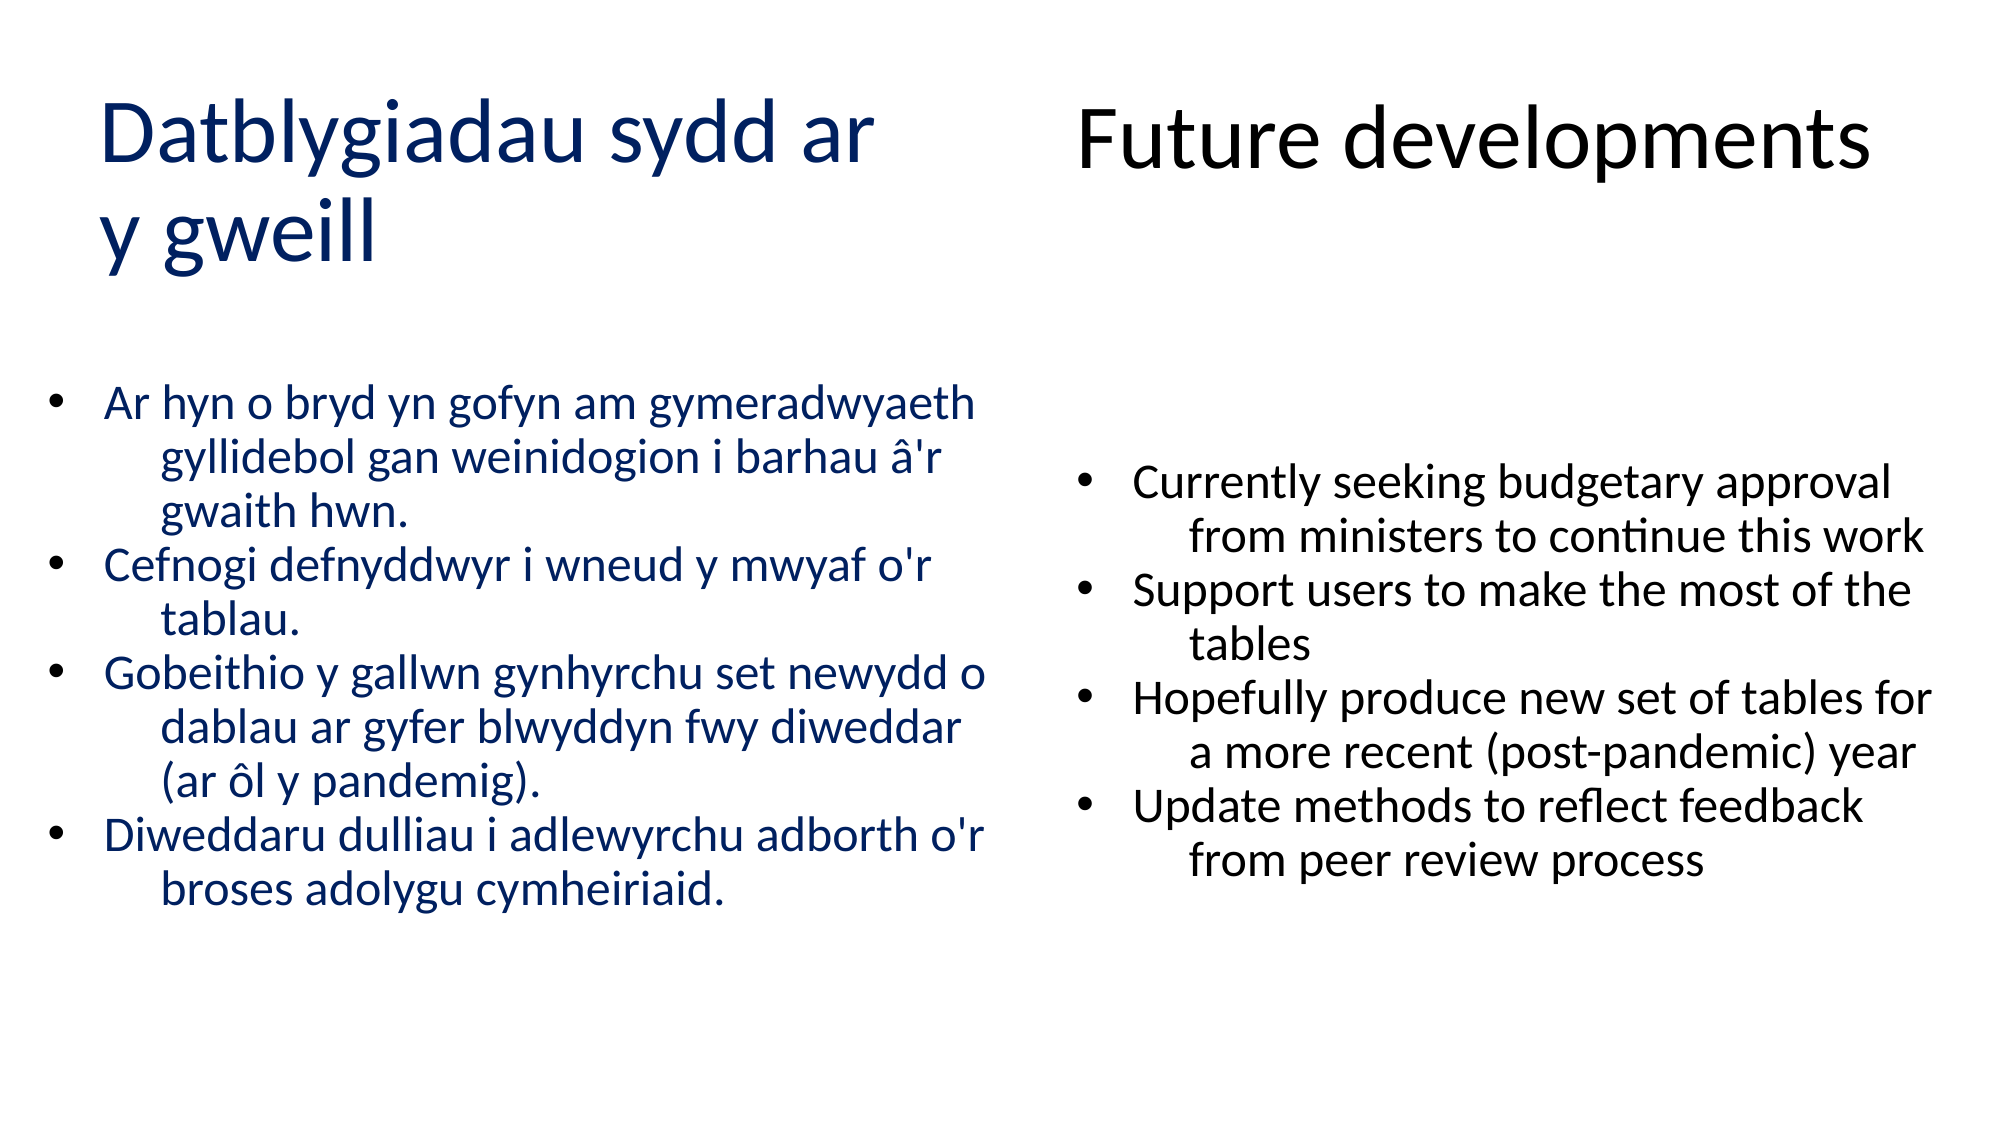

Future developments
Datblygiadau sydd ar y gweill
Ar hyn o bryd yn gofyn am gymeradwyaeth gyllidebol gan weinidogion i barhau â'r gwaith hwn.
Cefnogi defnyddwyr i wneud y mwyaf o'r tablau.
Gobeithio y gallwn gynhyrchu set newydd o dablau ar gyfer blwyddyn fwy diweddar (ar ôl y pandemig).
Diweddaru dulliau i adlewyrchu adborth o'r broses adolygu cymheiriaid.
# Currently seeking budgetary approval from ministers to continue this work
Support users to make the most of the tables
Hopefully produce new set of tables for a more recent (post-pandemic) year
Update methods to reflect feedback from peer review process